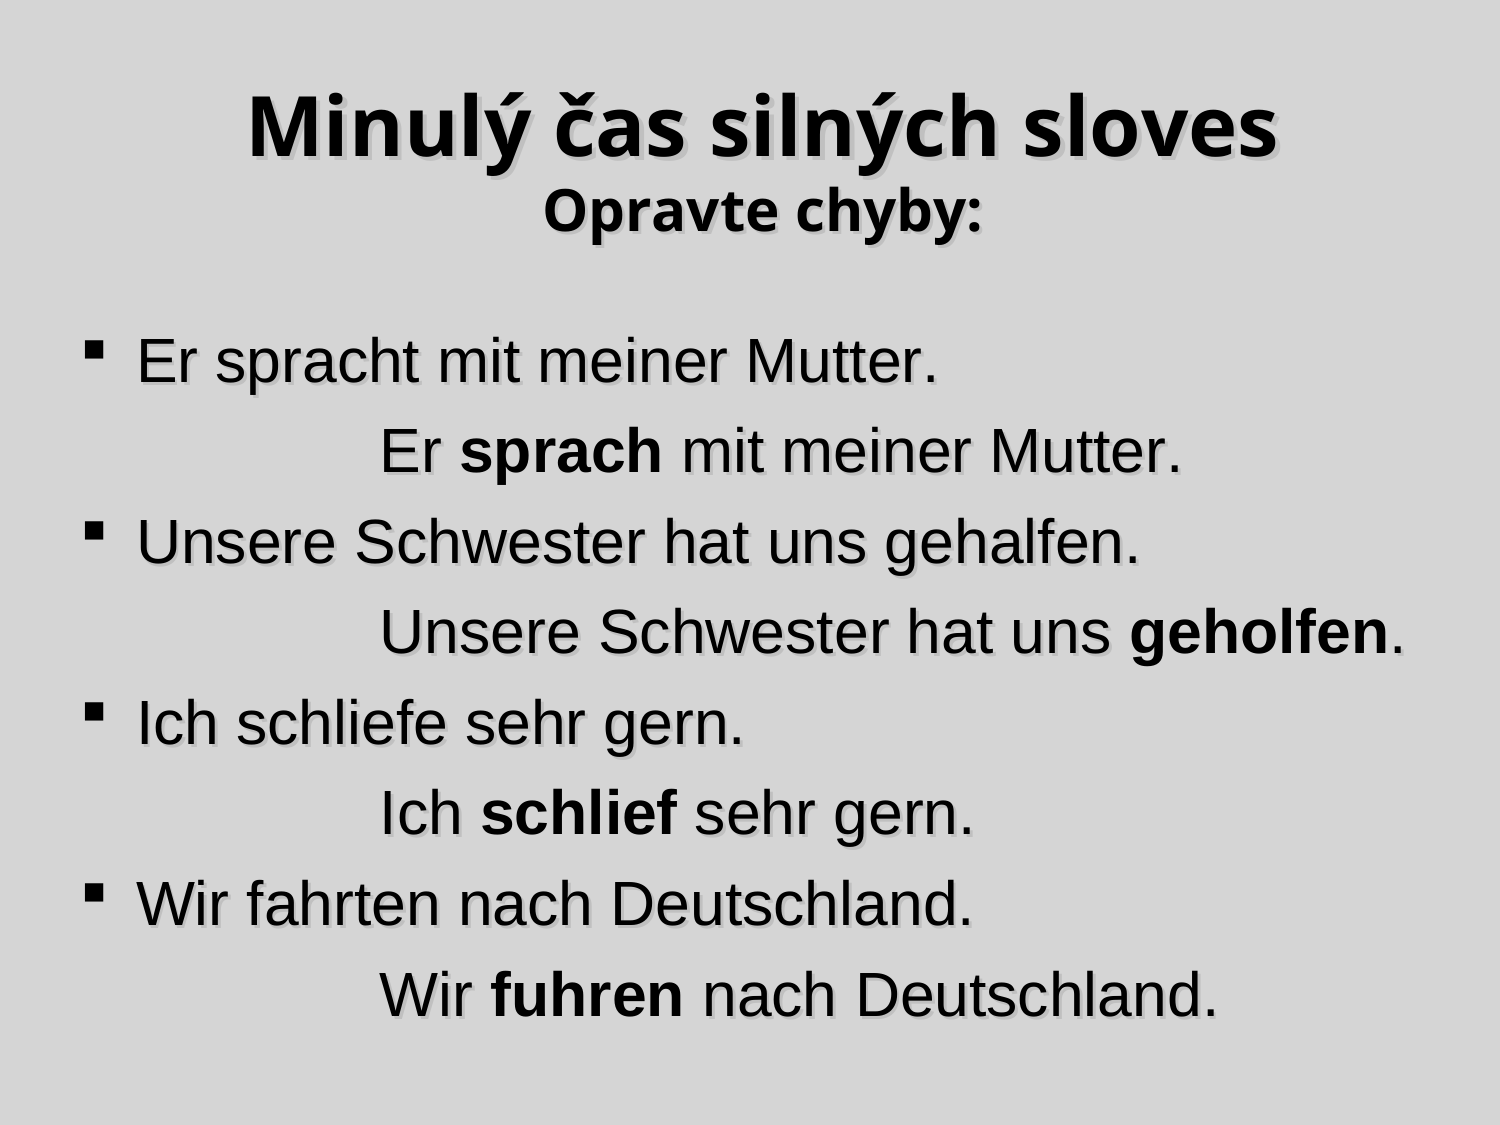

# Minulý čas silných sloves Opravte chyby:
Er spracht mit meiner Mutter.
			Er sprach mit meiner Mutter.
Unsere Schwester hat uns gehalfen.
 			Unsere Schwester hat uns geholfen.
Ich schliefe sehr gern.
			Ich schlief sehr gern.
Wir fahrten nach Deutschland.
			Wir fuhren nach Deutschland.